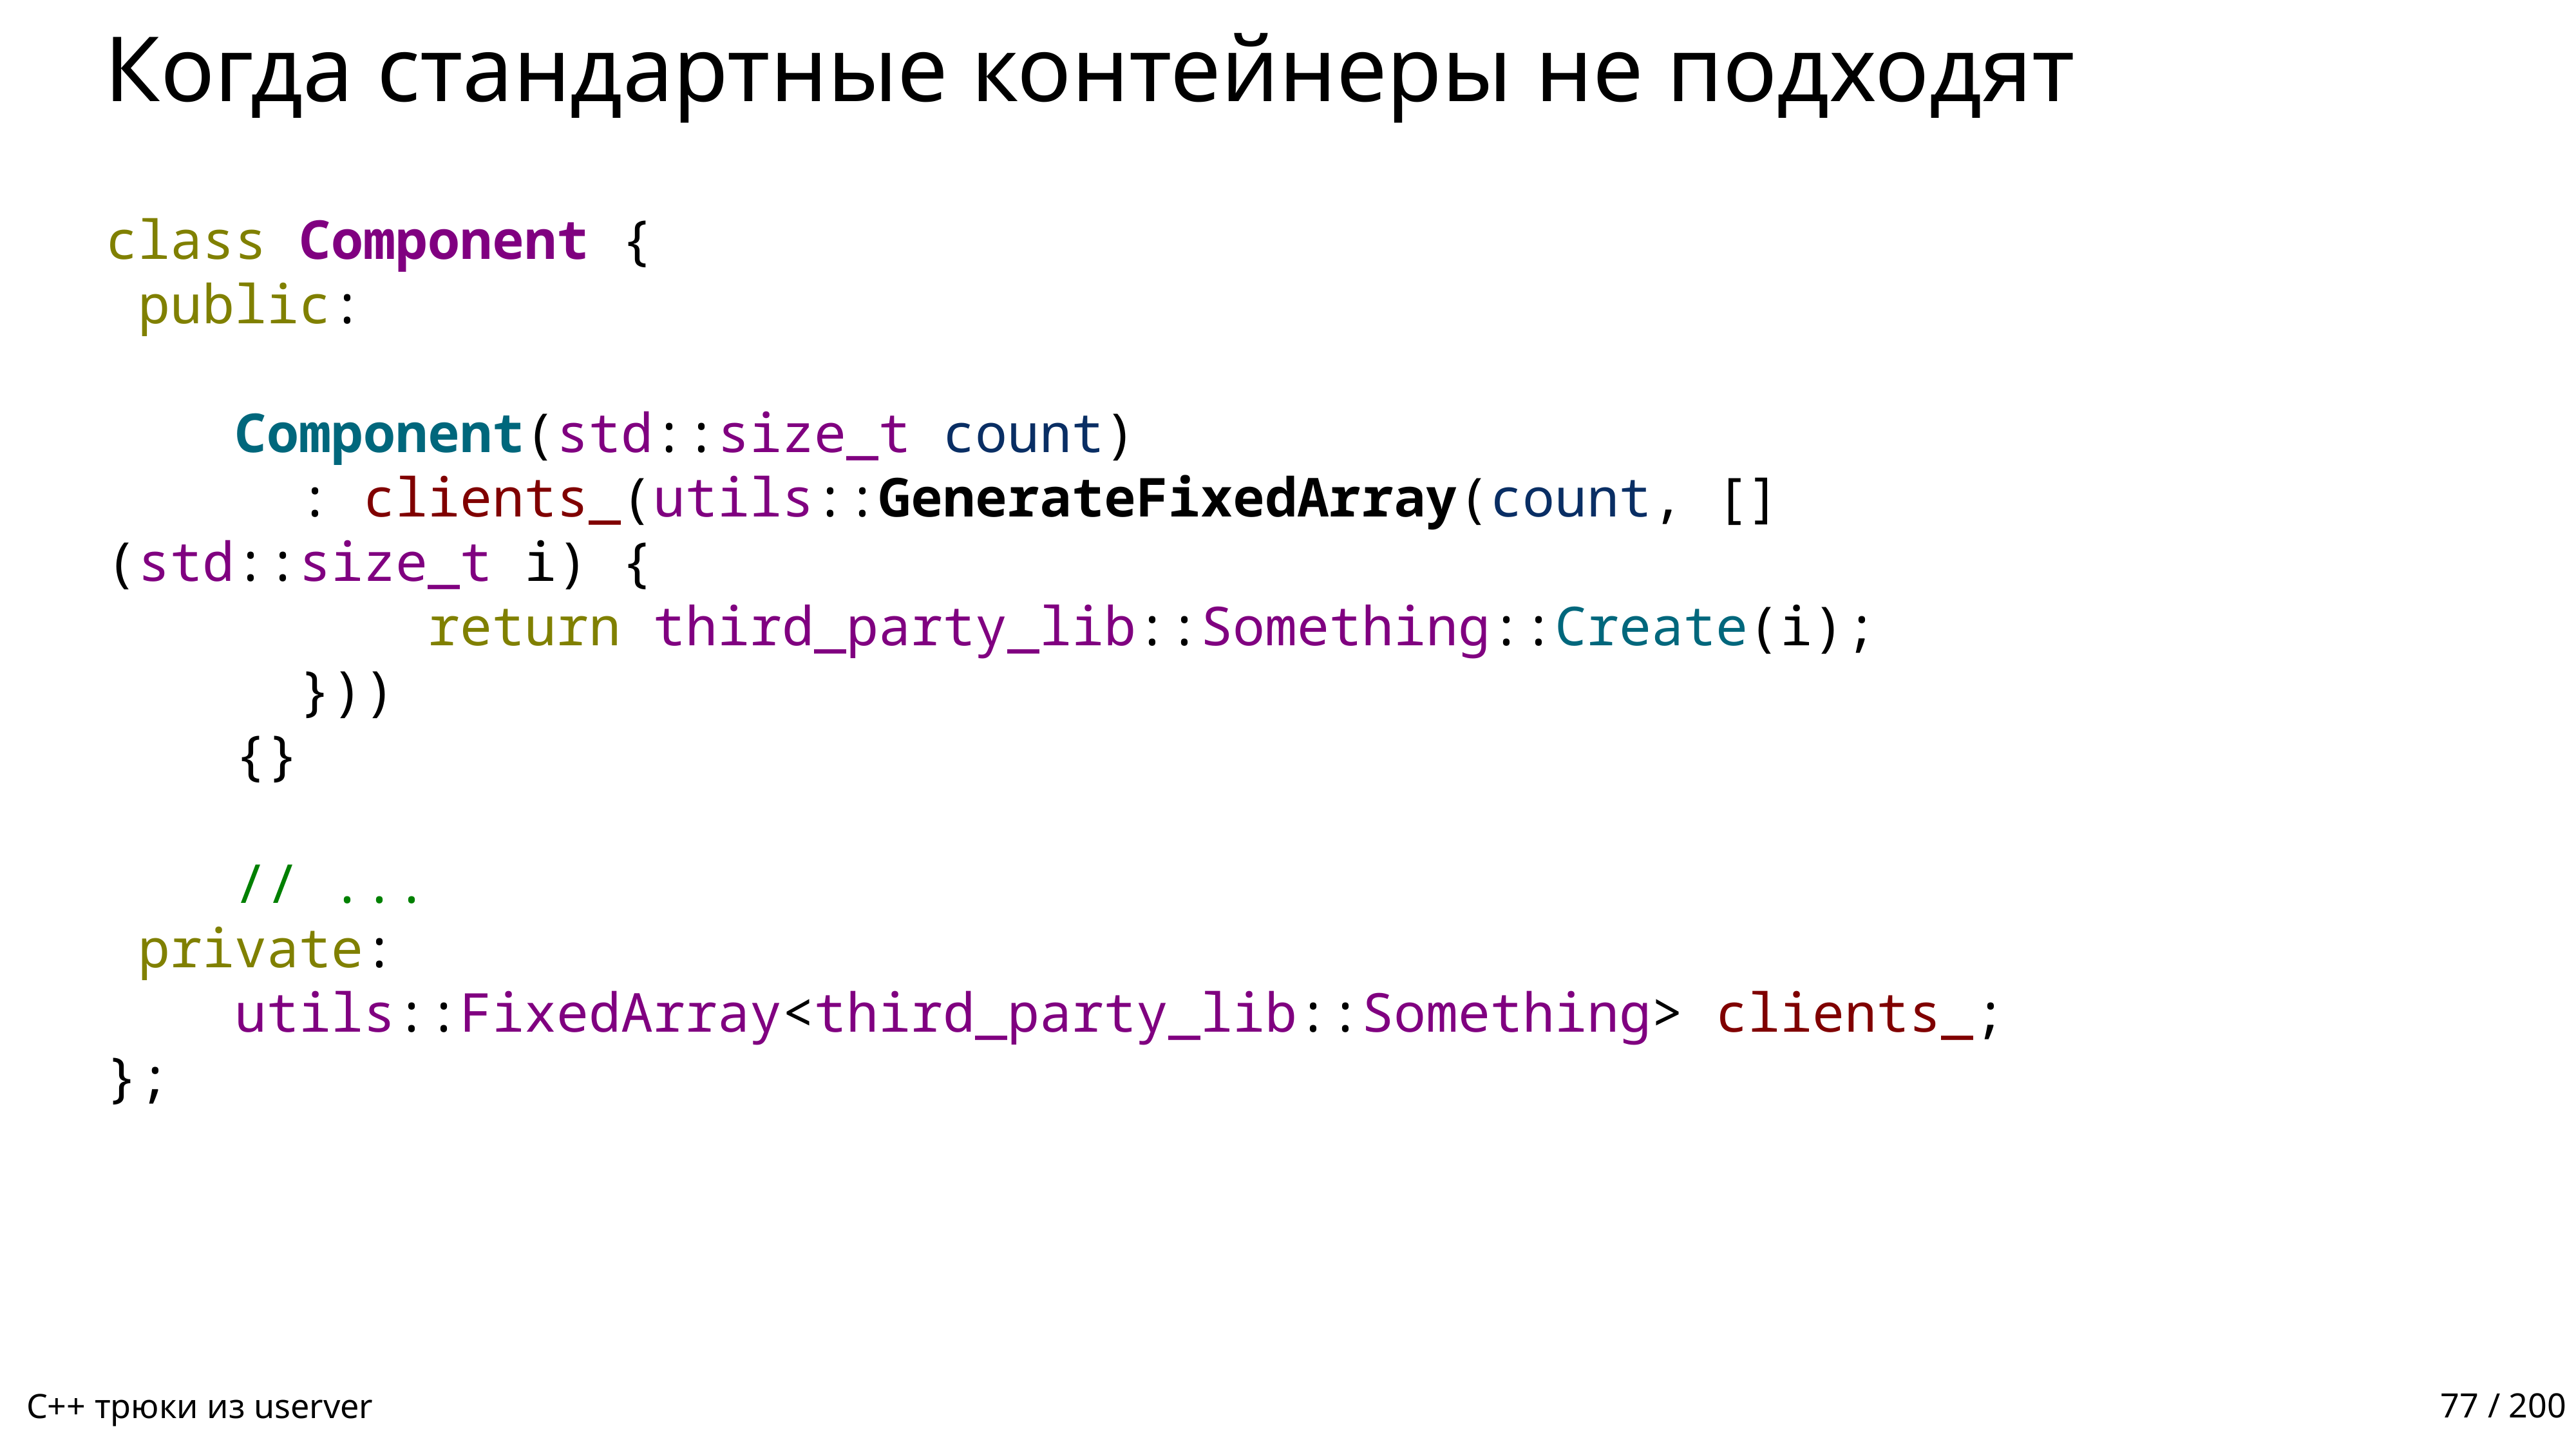

Когда стандартные контейнеры не подходят
# class Component {
 public:
 Component(std::size_t count)
 : clients_(utils::GenerateFixedArray(count, [](std::size_t i) {
 return third_party_lib::Something::Create(i);
 }))
 {}
 // ...
 private:
 utils::FixedArray<third_party_lib::Something> clients_;
};
C++ трюки из userver